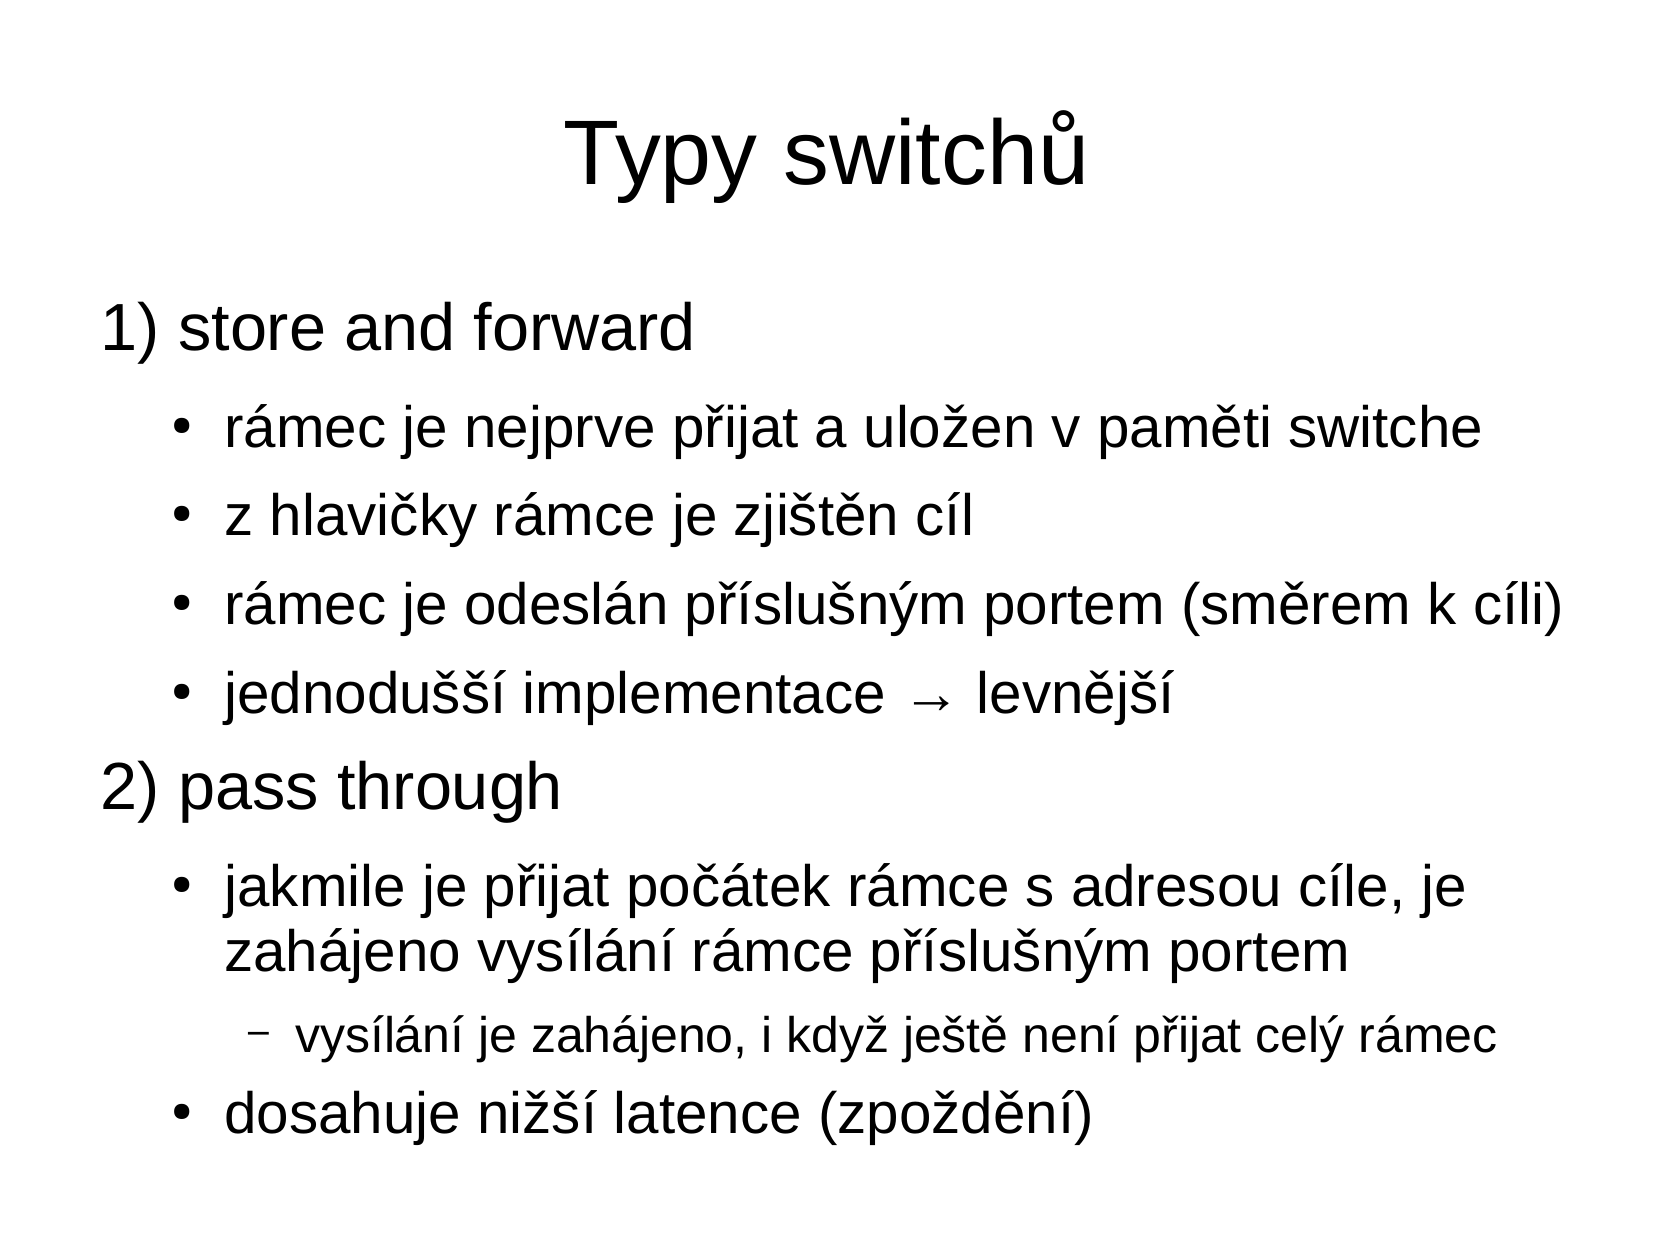

# Typy switchů
 store and forward
rámec je nejprve přijat a uložen v paměti switche
z hlavičky rámce je zjištěn cíl
rámec je odeslán příslušným portem (směrem k cíli)
jednodušší implementace → levnější
 pass through
jakmile je přijat počátek rámce s adresou cíle, je zahájeno vysílání rámce příslušným portem
vysílání je zahájeno, i když ještě není přijat celý rámec
dosahuje nižší latence (zpoždění)